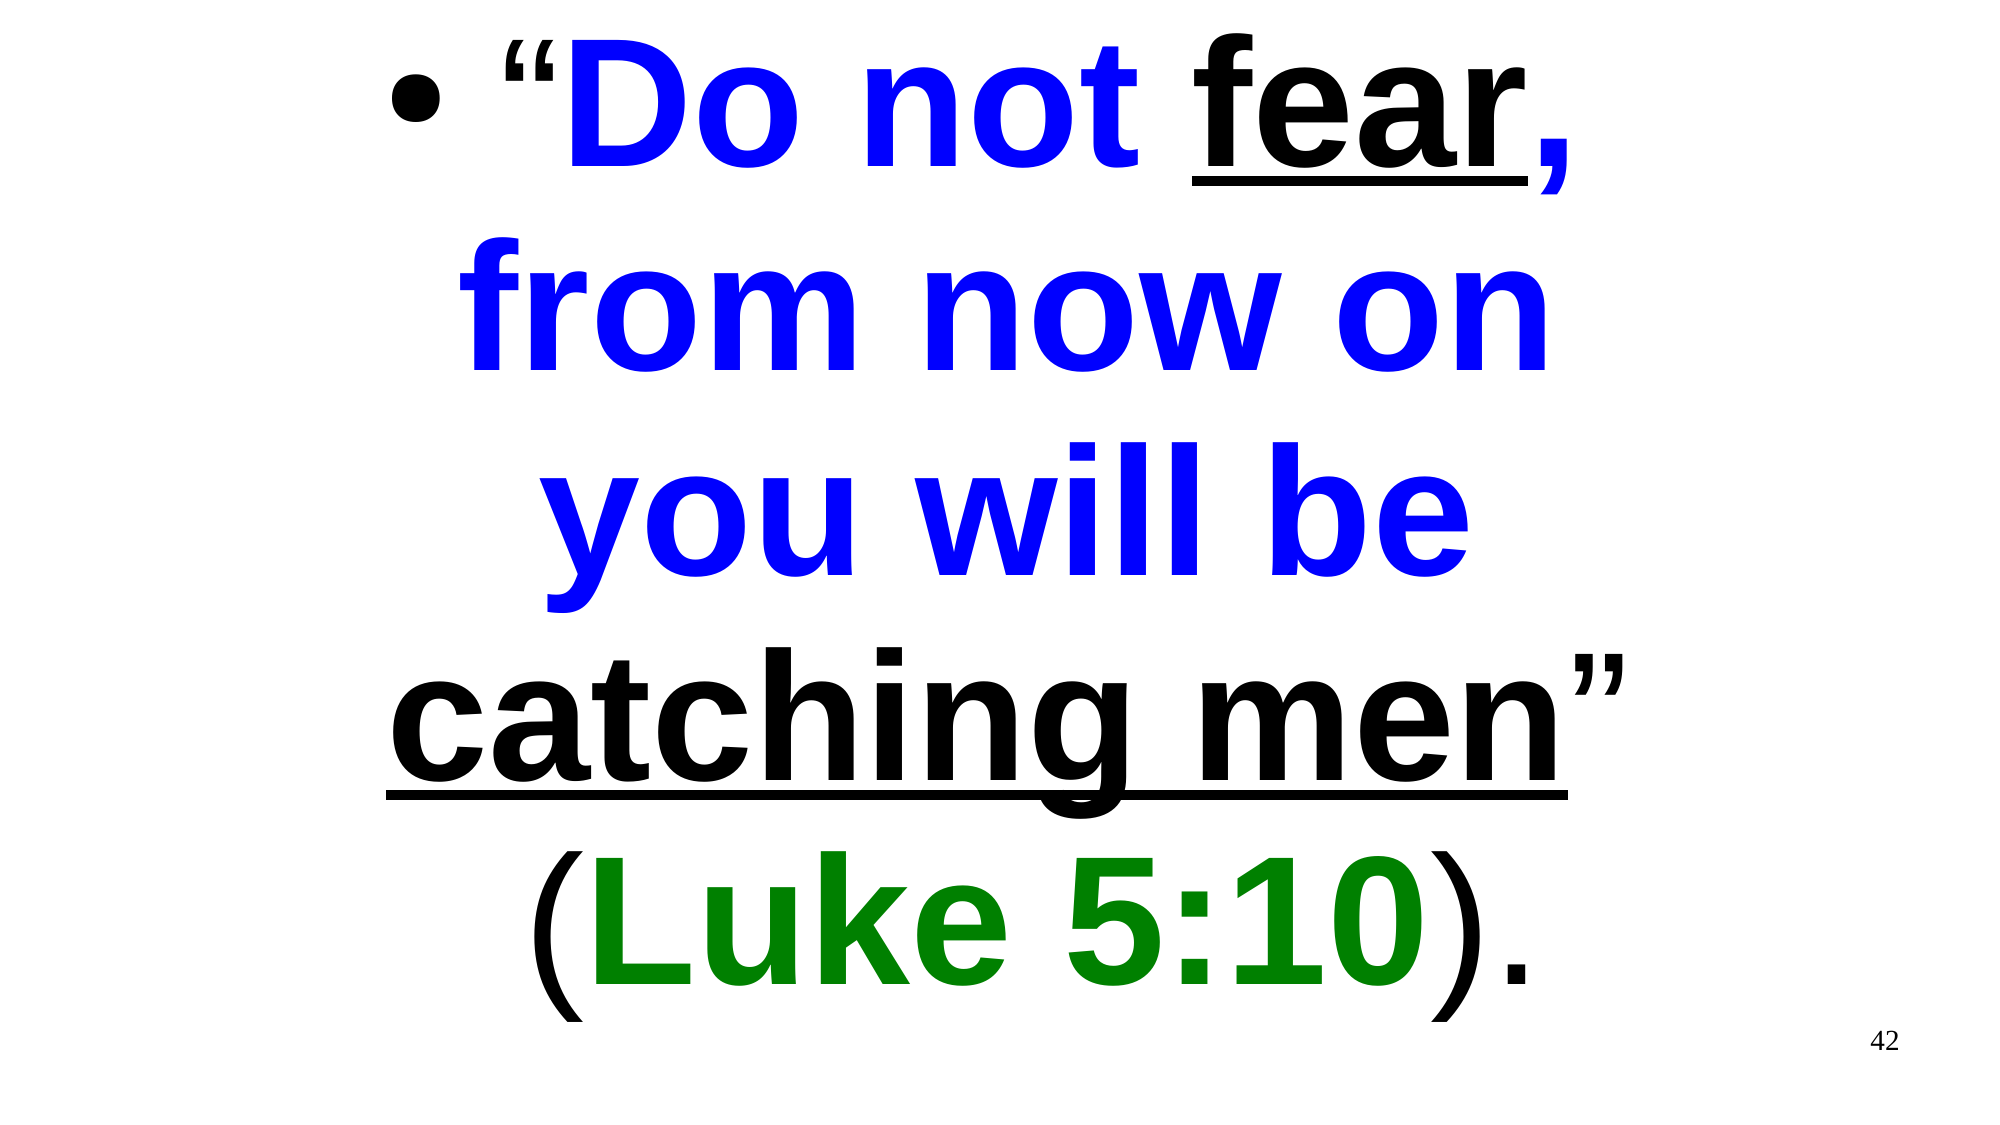

# “Do not fear, from now on you will be catching men” (Luke 5:10).
42